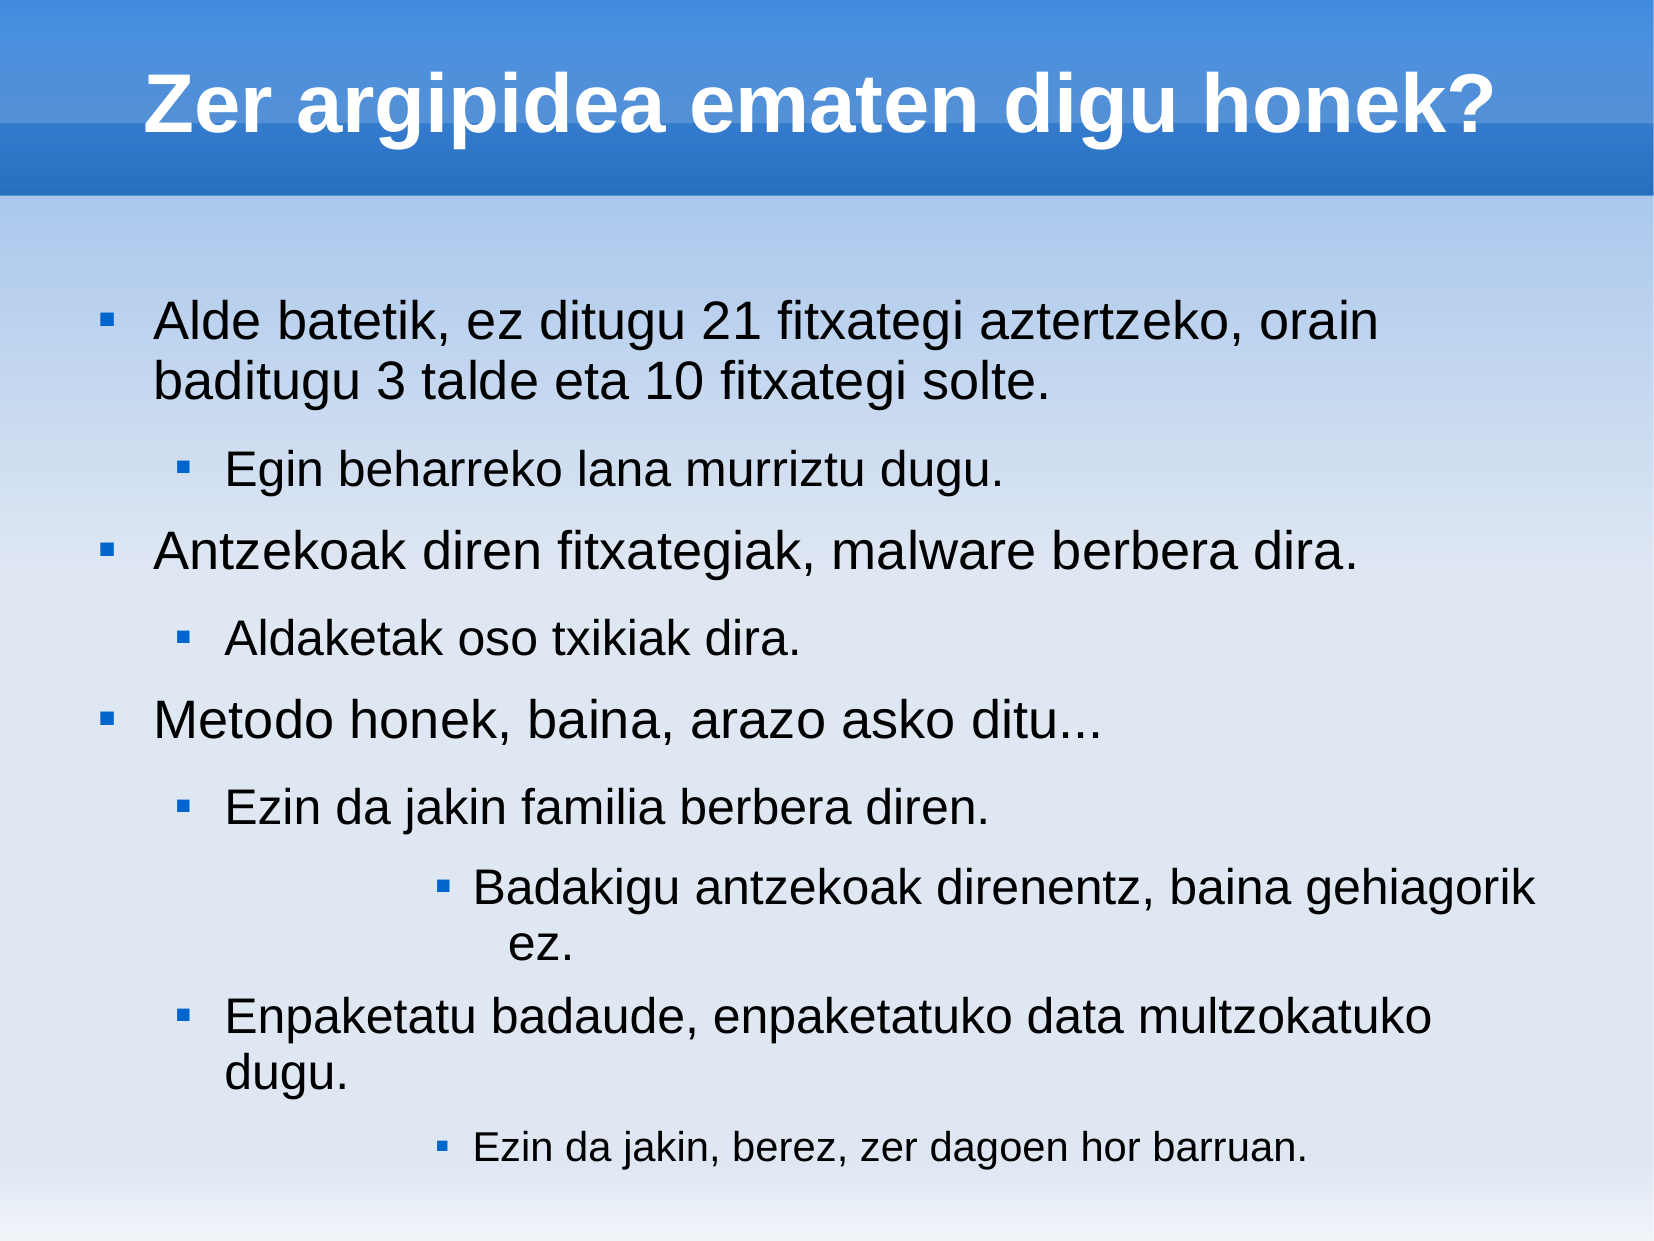

# Zer argipidea ematen digu honek?
Alde batetik, ez ditugu 21 fitxategi aztertzeko, orain baditugu 3 talde eta 10 fitxategi solte.
Egin beharreko lana murriztu dugu.
Antzekoak diren fitxategiak, malware berbera dira.
Aldaketak oso txikiak dira.
Metodo honek, baina, arazo asko ditu...
Ezin da jakin familia berbera diren.
Badakigu antzekoak direnentz, baina gehiagorik ez.
Enpaketatu badaude, enpaketatuko data multzokatuko dugu.
Ezin da jakin, berez, zer dagoen hor barruan.